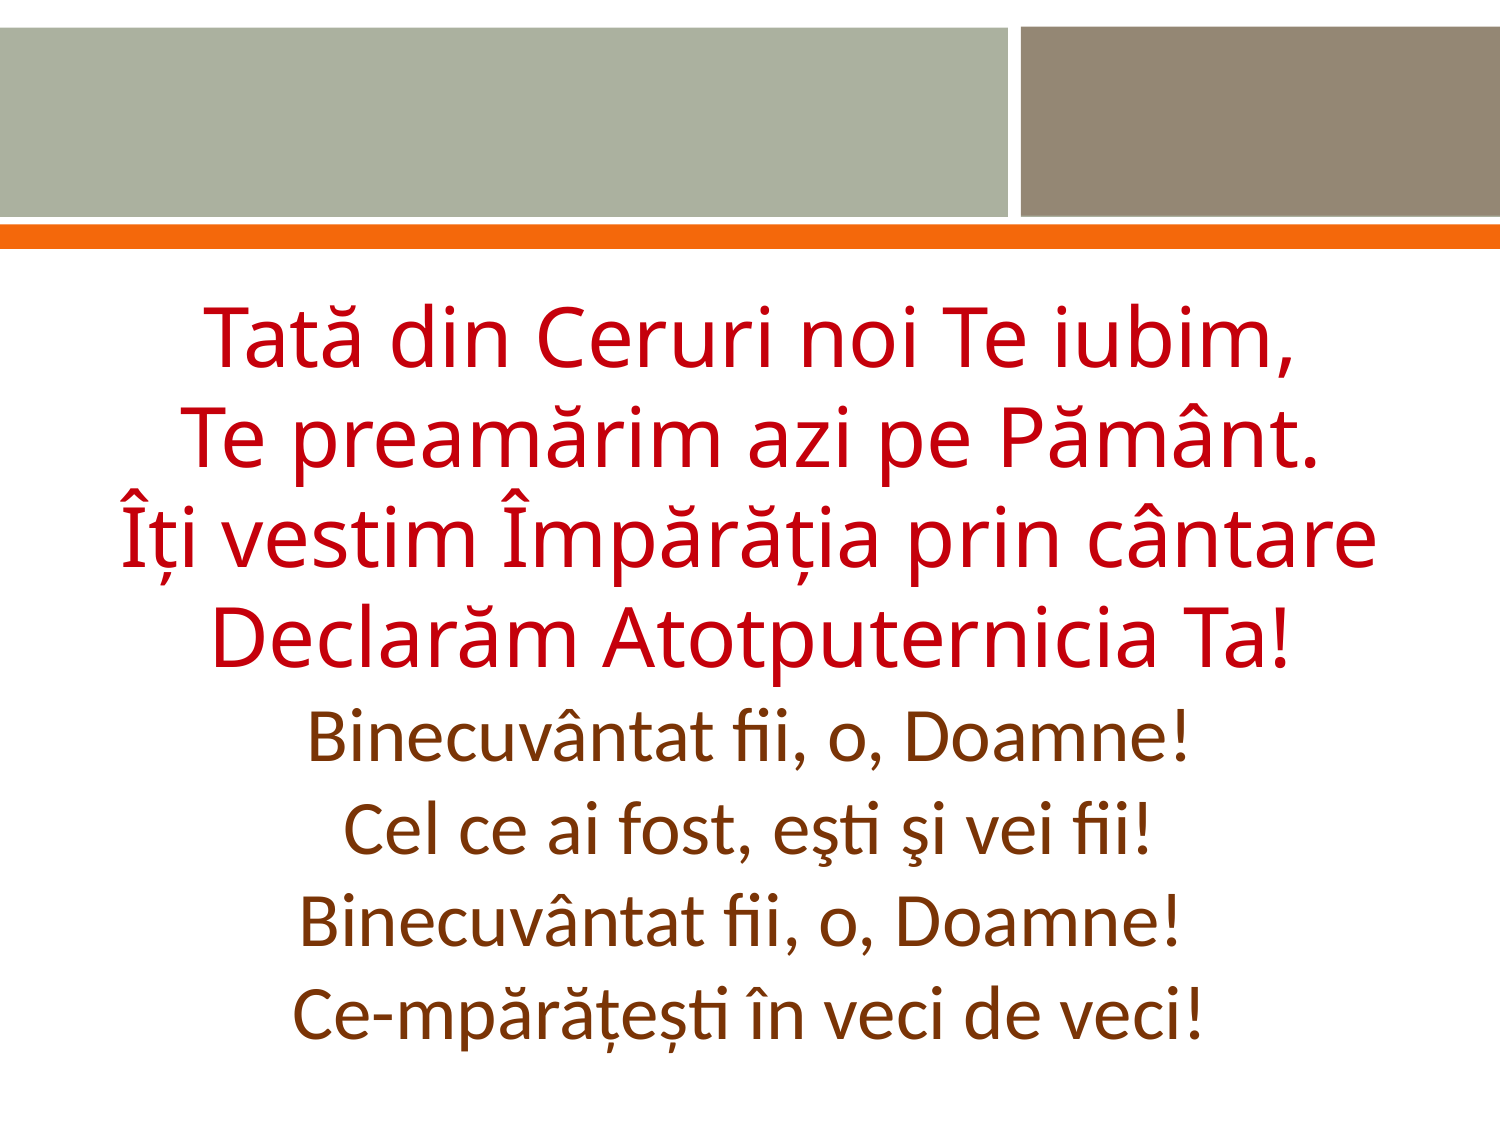

Tată din Ceruri noi Te iubim,
Te preamărim azi pe Pământ.
Îţi vestim Împărăţia prin cântare
Declarăm Atotputernicia Ta!
Binecuvântat fii, o, Doamne!
Cel ce ai fost, eşti şi vei fii!
Binecuvântat fii, o, Doamne!
Ce-mpărățești în veci de veci!